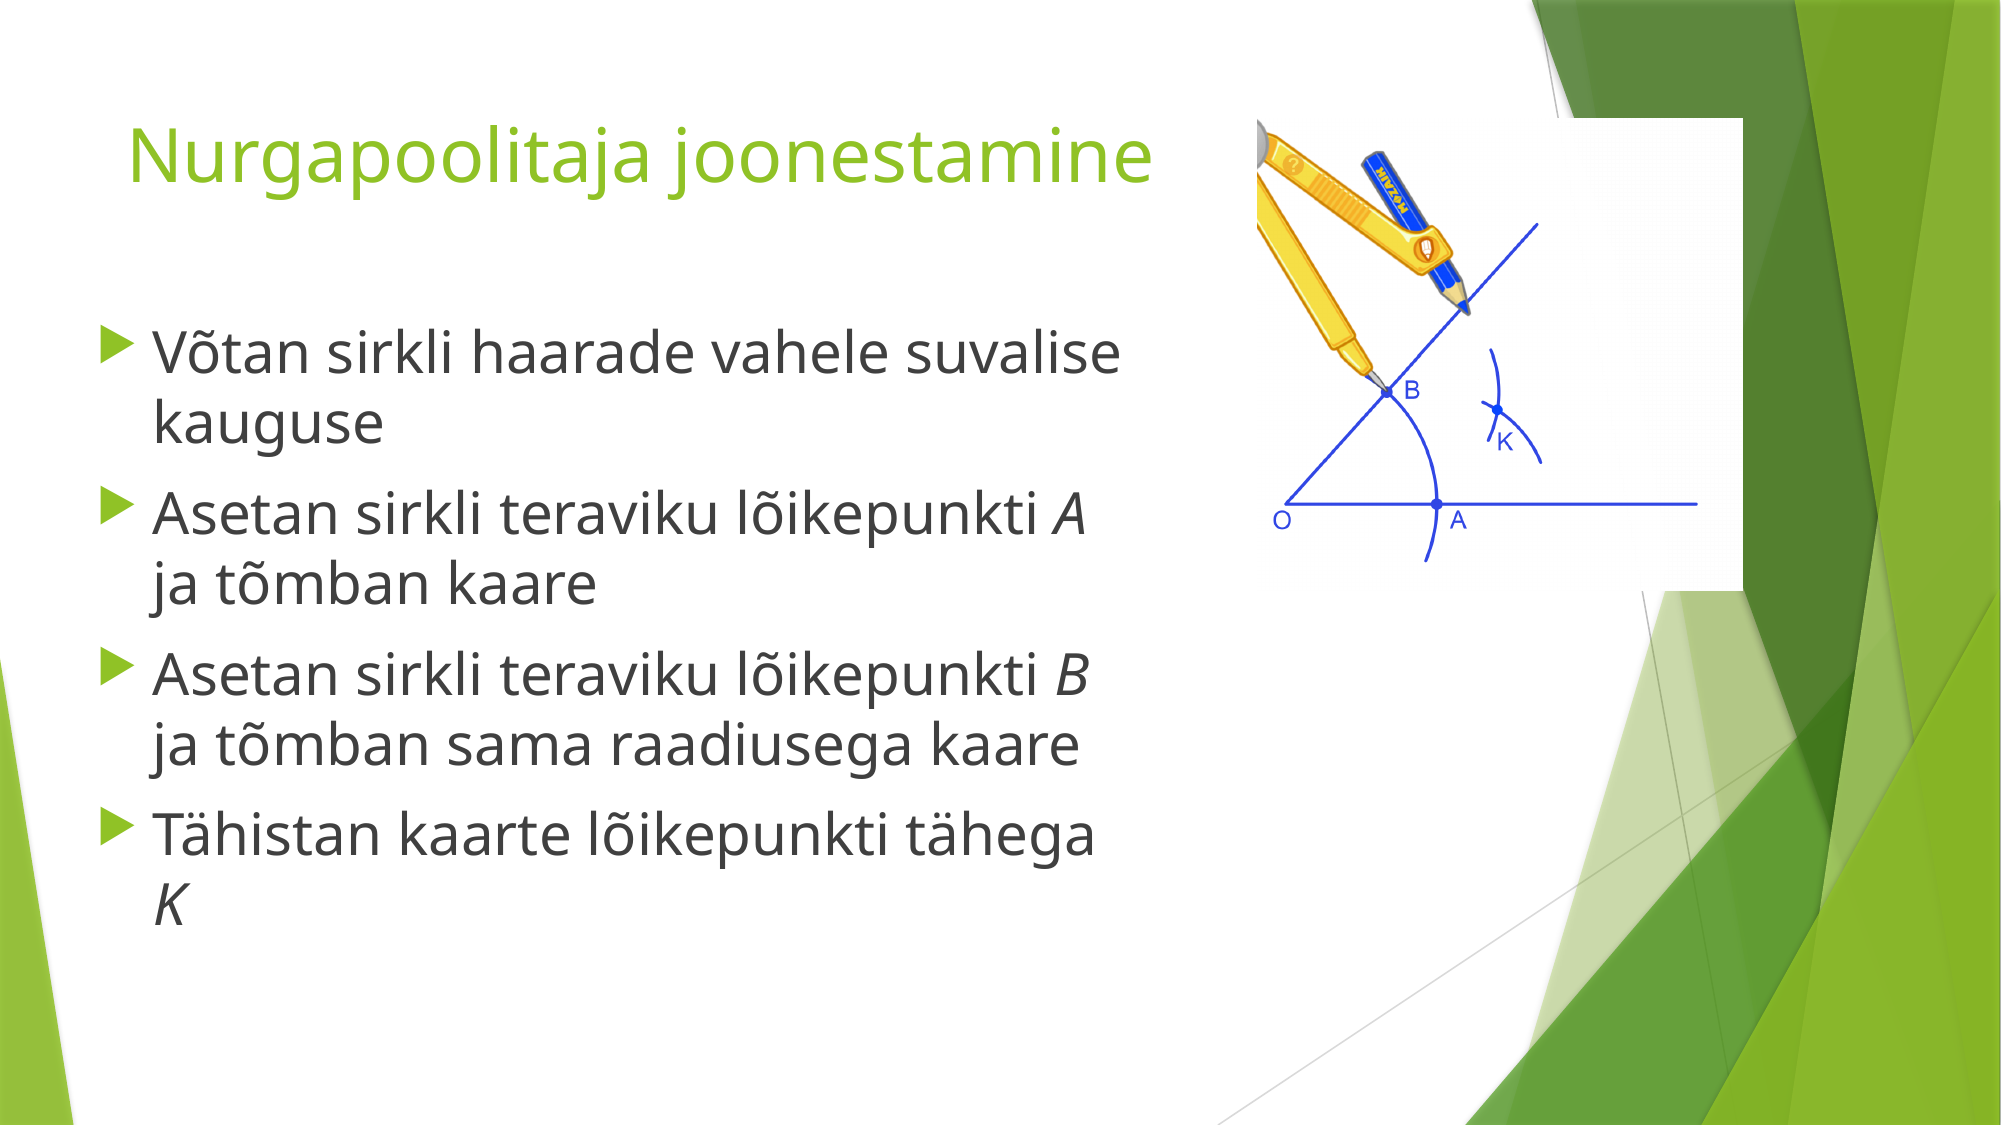

# Nurgapoolitaja joonestamine
Võtan sirkli haarade vahele suvalise kauguse
Asetan sirkli teraviku lõikepunkti A ja tõmban kaare
Asetan sirkli teraviku lõikepunkti B ja tõmban sama raadiusega kaare
Tähistan kaarte lõikepunkti tähega K